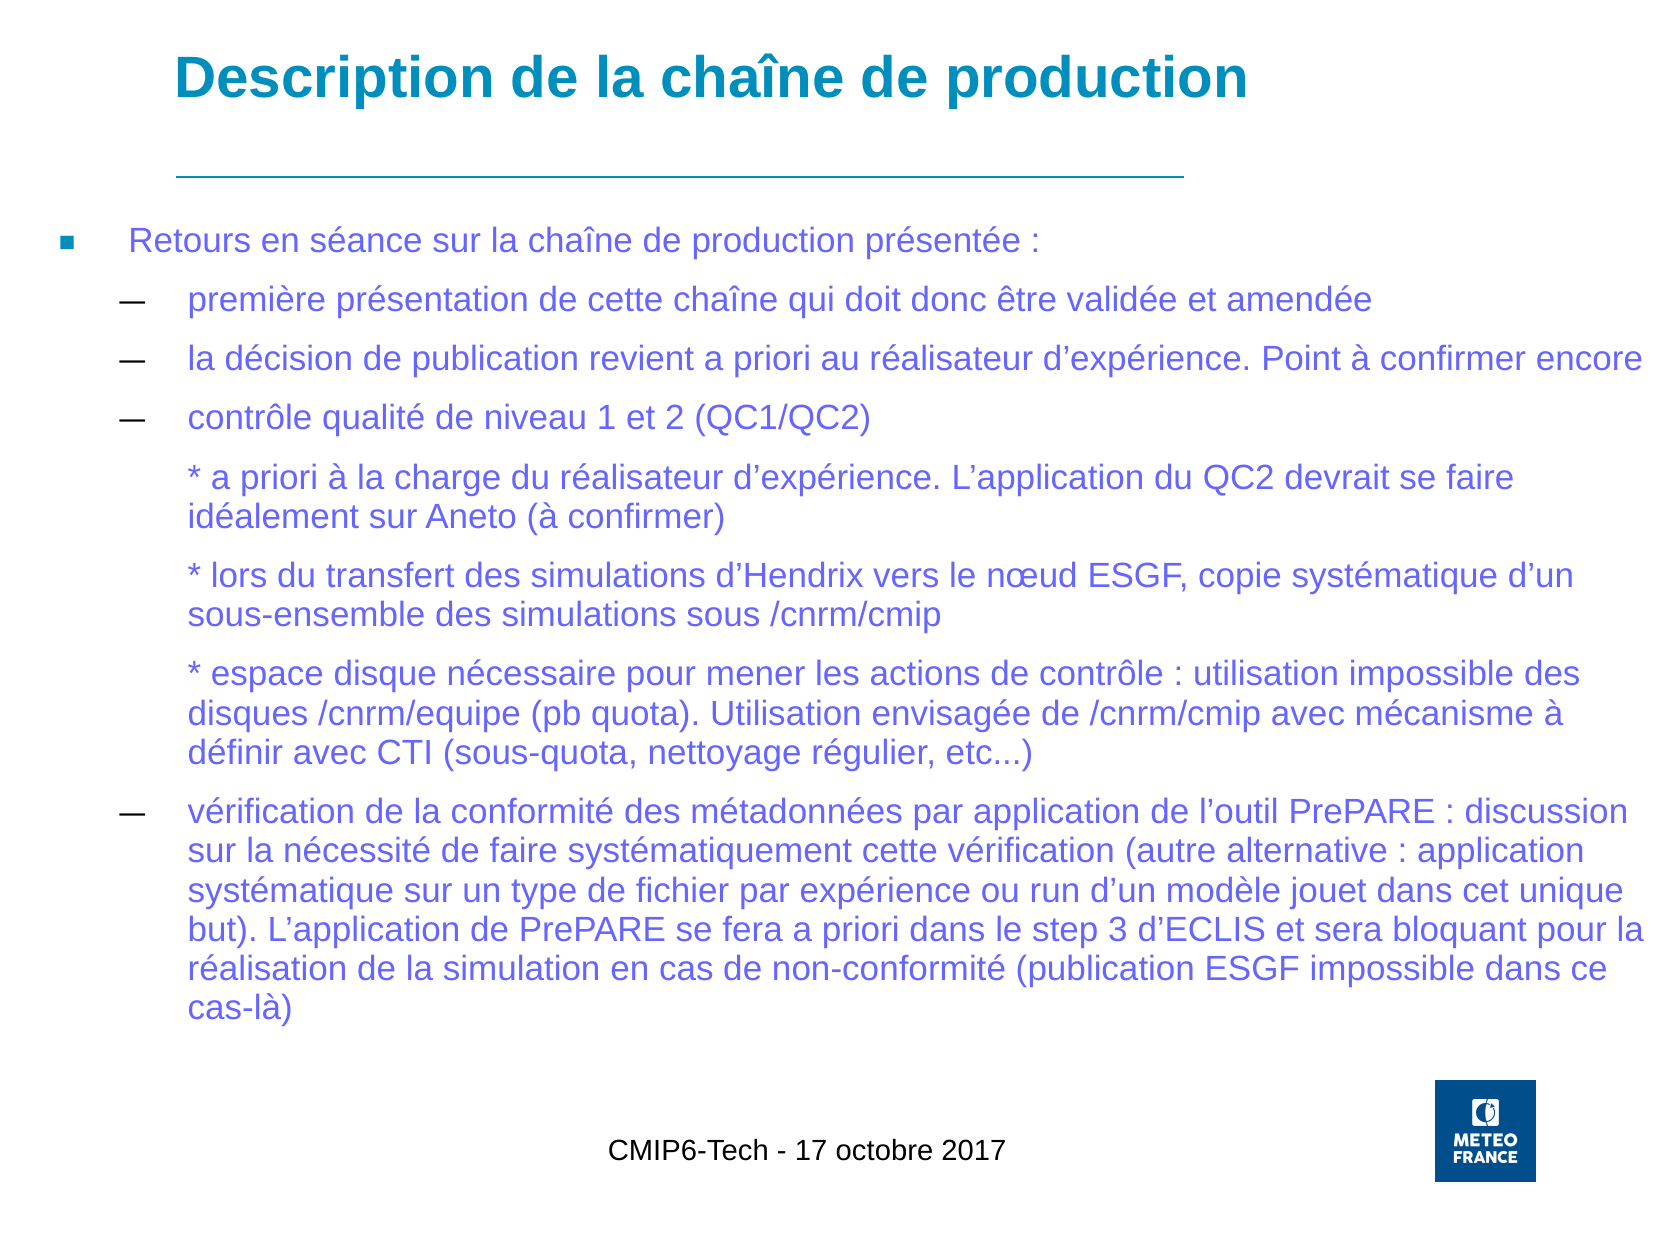

# Description de la chaîne de production
Retours en séance sur la chaîne de production présentée :
première présentation de cette chaîne qui doit donc être validée et amendée
la décision de publication revient a priori au réalisateur d’expérience. Point à confirmer encore
contrôle qualité de niveau 1 et 2 (QC1/QC2)
* a priori à la charge du réalisateur d’expérience. L’application du QC2 devrait se faire idéalement sur Aneto (à confirmer)
* lors du transfert des simulations d’Hendrix vers le nœud ESGF, copie systématique d’un sous-ensemble des simulations sous /cnrm/cmip
* espace disque nécessaire pour mener les actions de contrôle : utilisation impossible des disques /cnrm/equipe (pb quota). Utilisation envisagée de /cnrm/cmip avec mécanisme à définir avec CTI (sous-quota, nettoyage régulier, etc...)
vérification de la conformité des métadonnées par application de l’outil PrePARE : discussion sur la nécessité de faire systématiquement cette vérification (autre alternative : application systématique sur un type de fichier par expérience ou run d’un modèle jouet dans cet unique but). L’application de PrePARE se fera a priori dans le step 3 d’ECLIS et sera bloquant pour la réalisation de la simulation en cas de non-conformité (publication ESGF impossible dans ce cas-là)
CMIP6-Tech - 17 octobre 2017